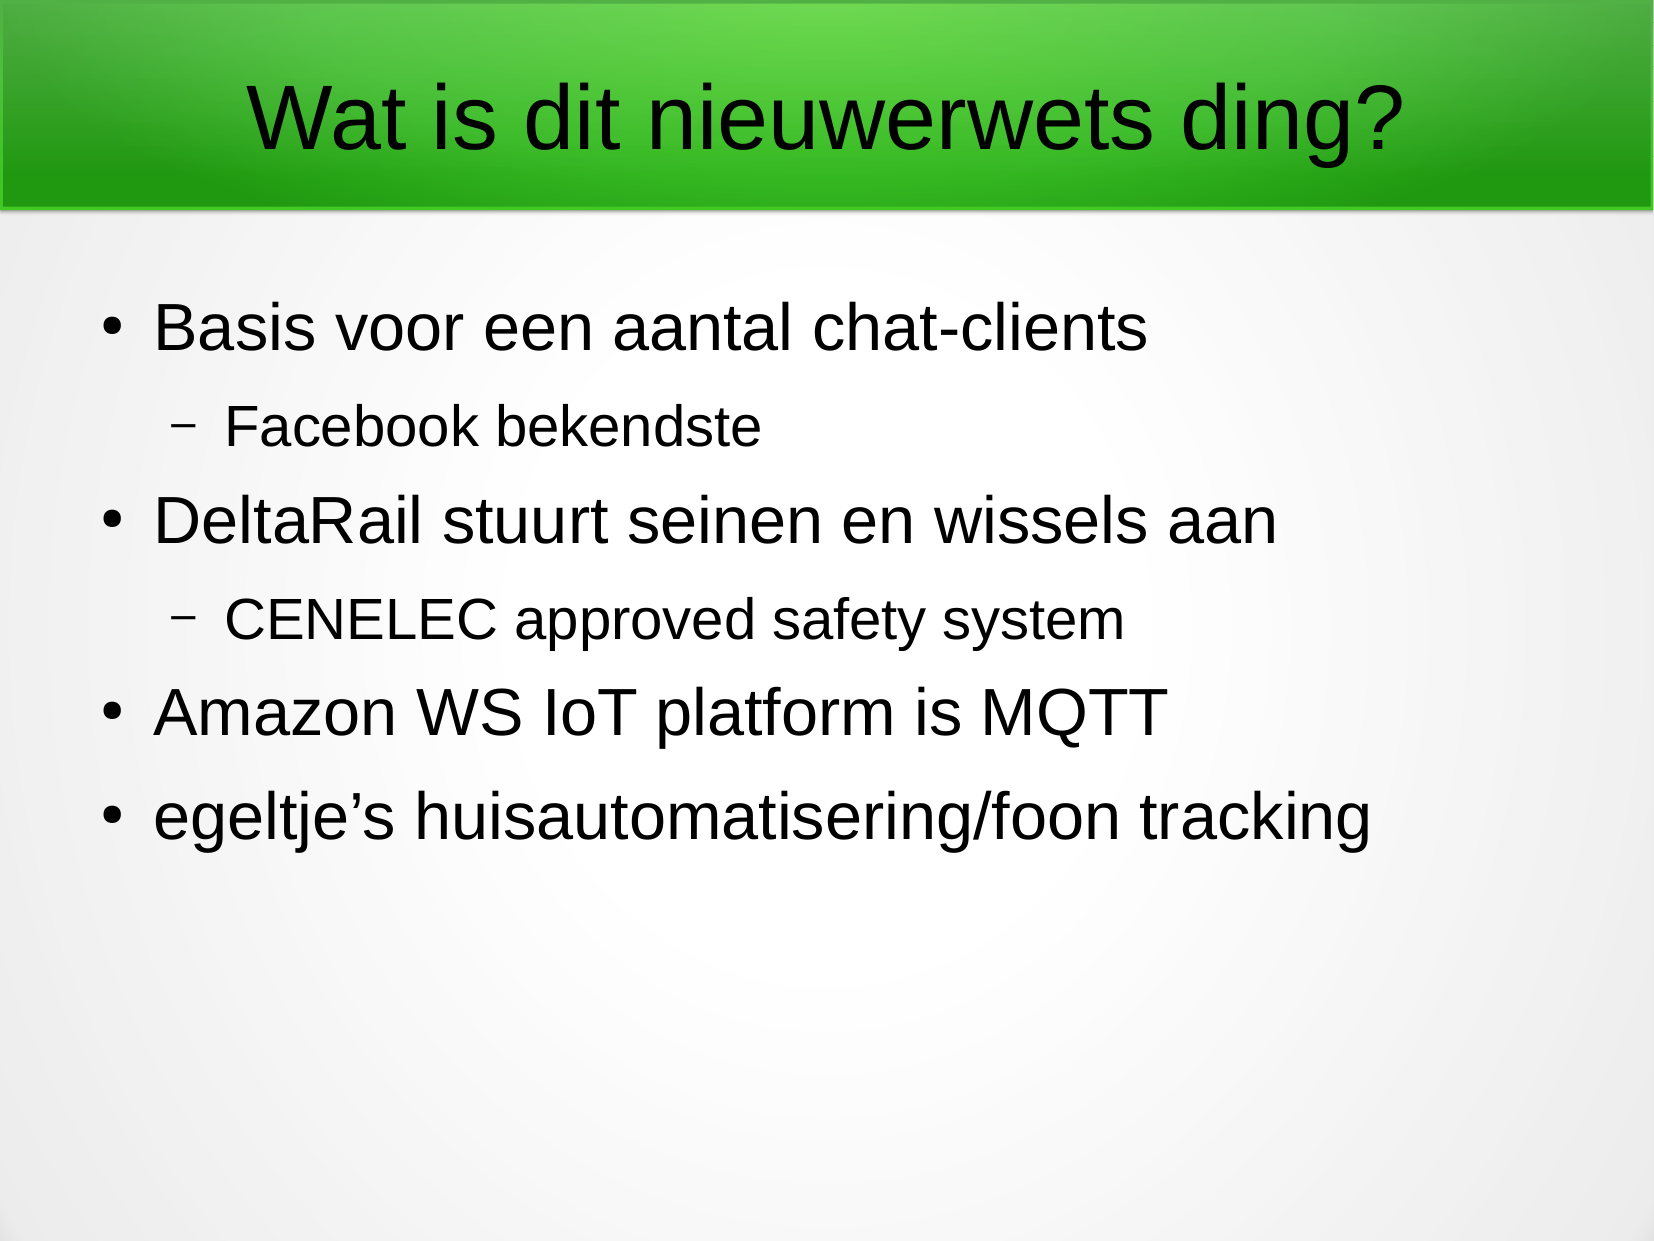

# Wat is dit nieuwerwets ding?
Basis voor een aantal chat-clients
Facebook bekendste
DeltaRail stuurt seinen en wissels aan
CENELEC approved safety system
Amazon WS IoT platform is MQTT
egeltje’s huisautomatisering/foon tracking